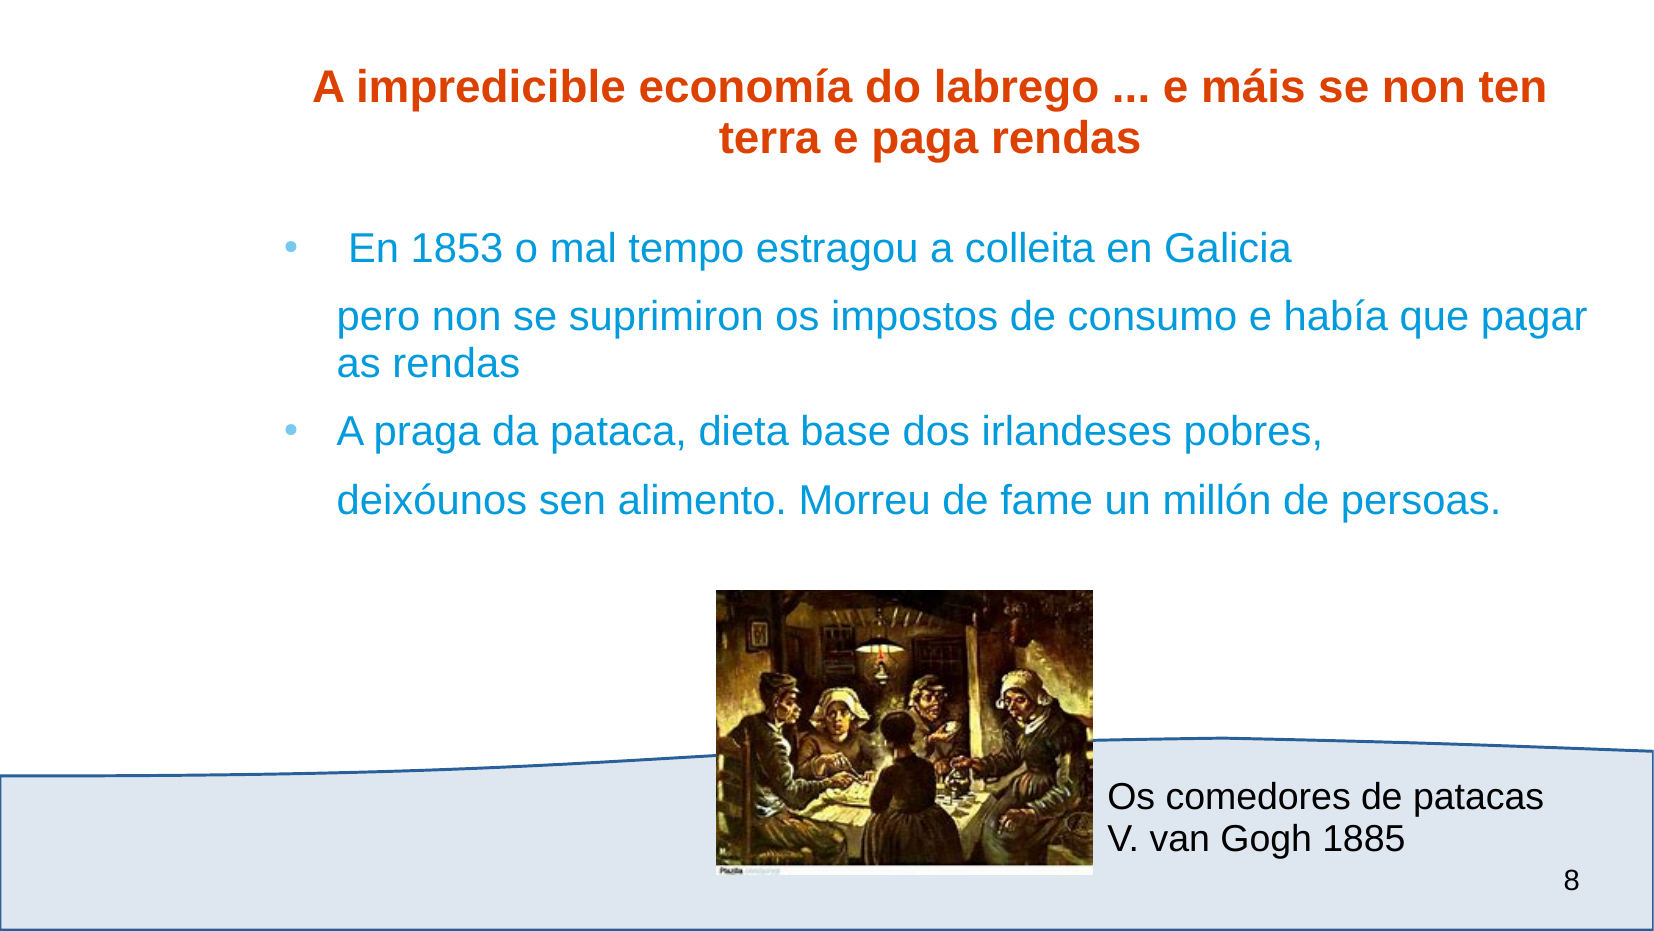

# A impredicible economía do labrego ... e máis se non ten terra e paga rendas
 En 1853 o mal tempo estragou a colleita en Galicia
pero non se suprimiron os impostos de consumo e había que pagar as rendas
A praga da pataca, dieta base dos irlandeses pobres,
deixóunos sen alimento. Morreu de fame un millón de persoas.
Os comedores de patacas
V. van Gogh 1885